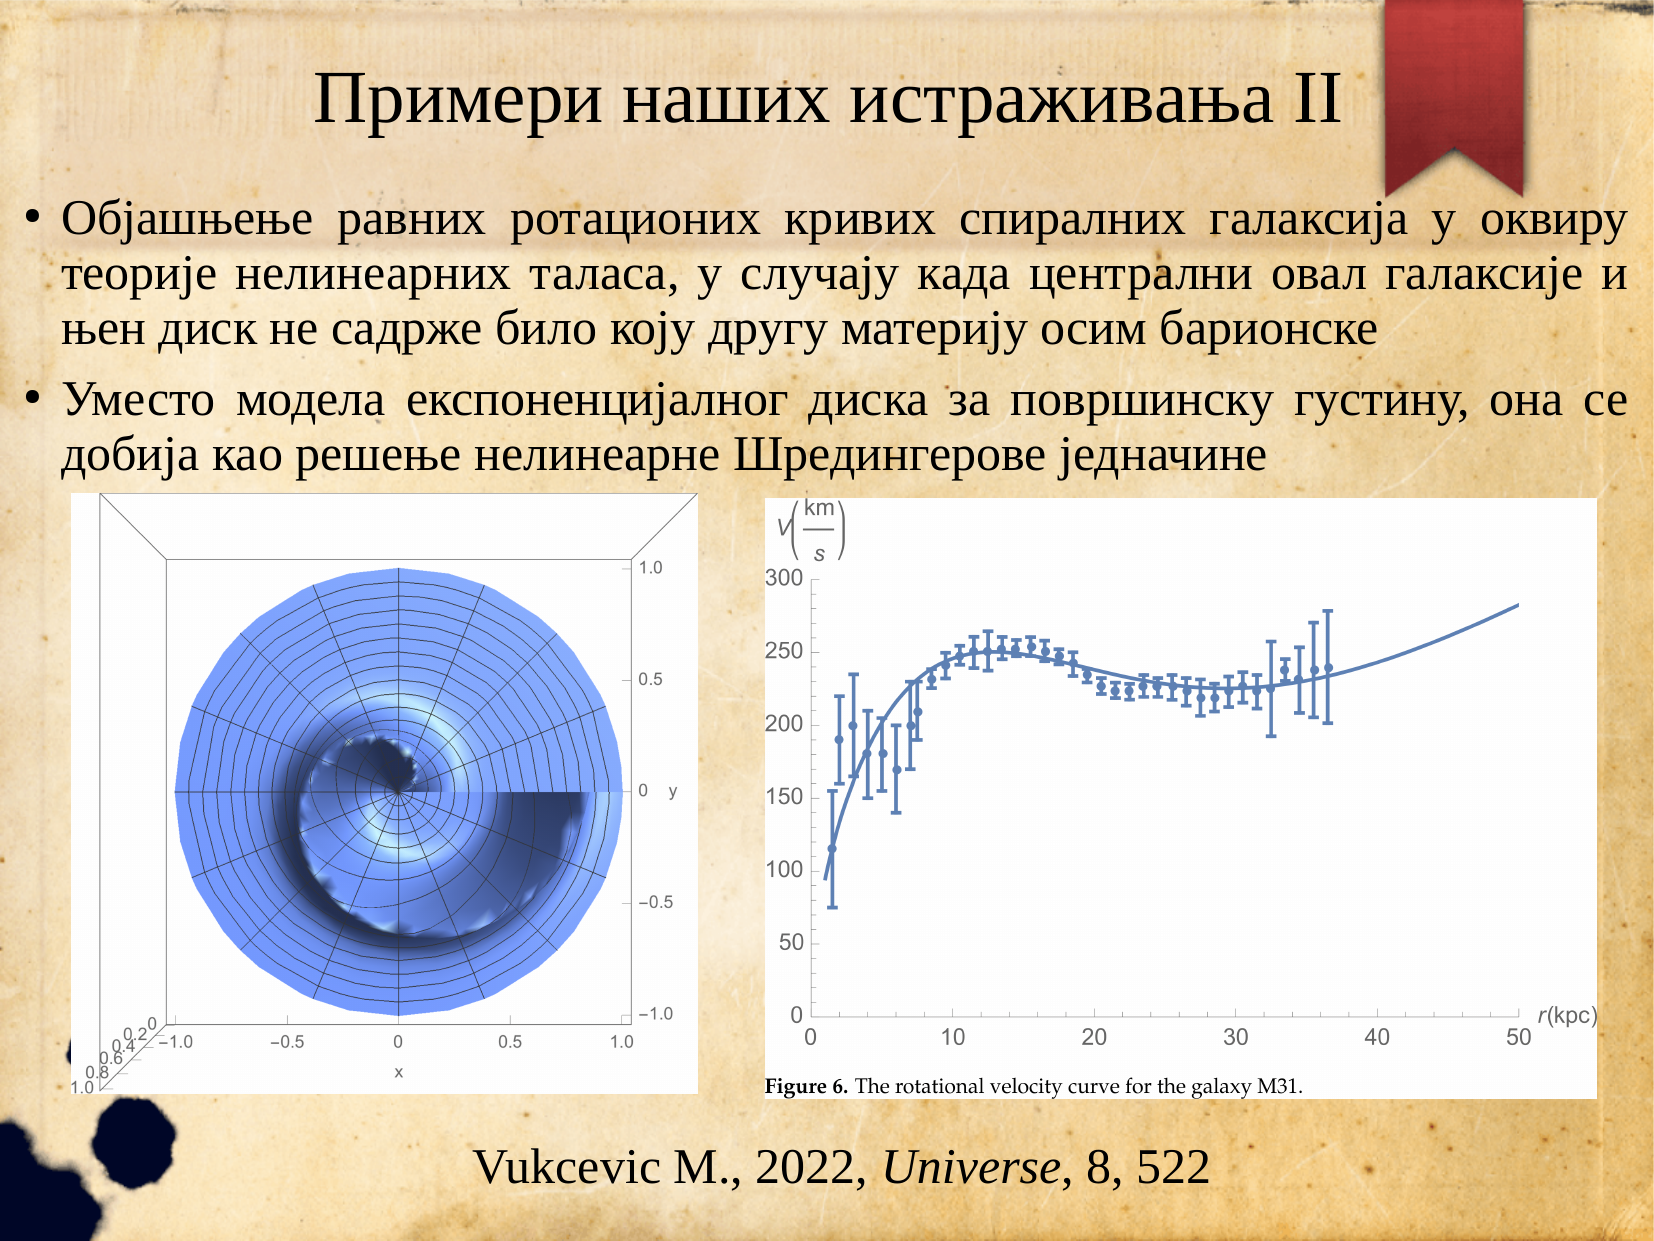

# Примери наших истраживања II
Објашњење равних ротационих кривих спиралних галаксија у оквиру теорије нелинеарних таласа, у случају када централни овал галаксије и њен диск не садрже било коју другу материју осим барионске
Уместо модела експоненцијалног диска за површинску густину, она се добија као решење нелинеарне Шредингерове једначине
Vukcevic M., 2022, Universe, 8, 522